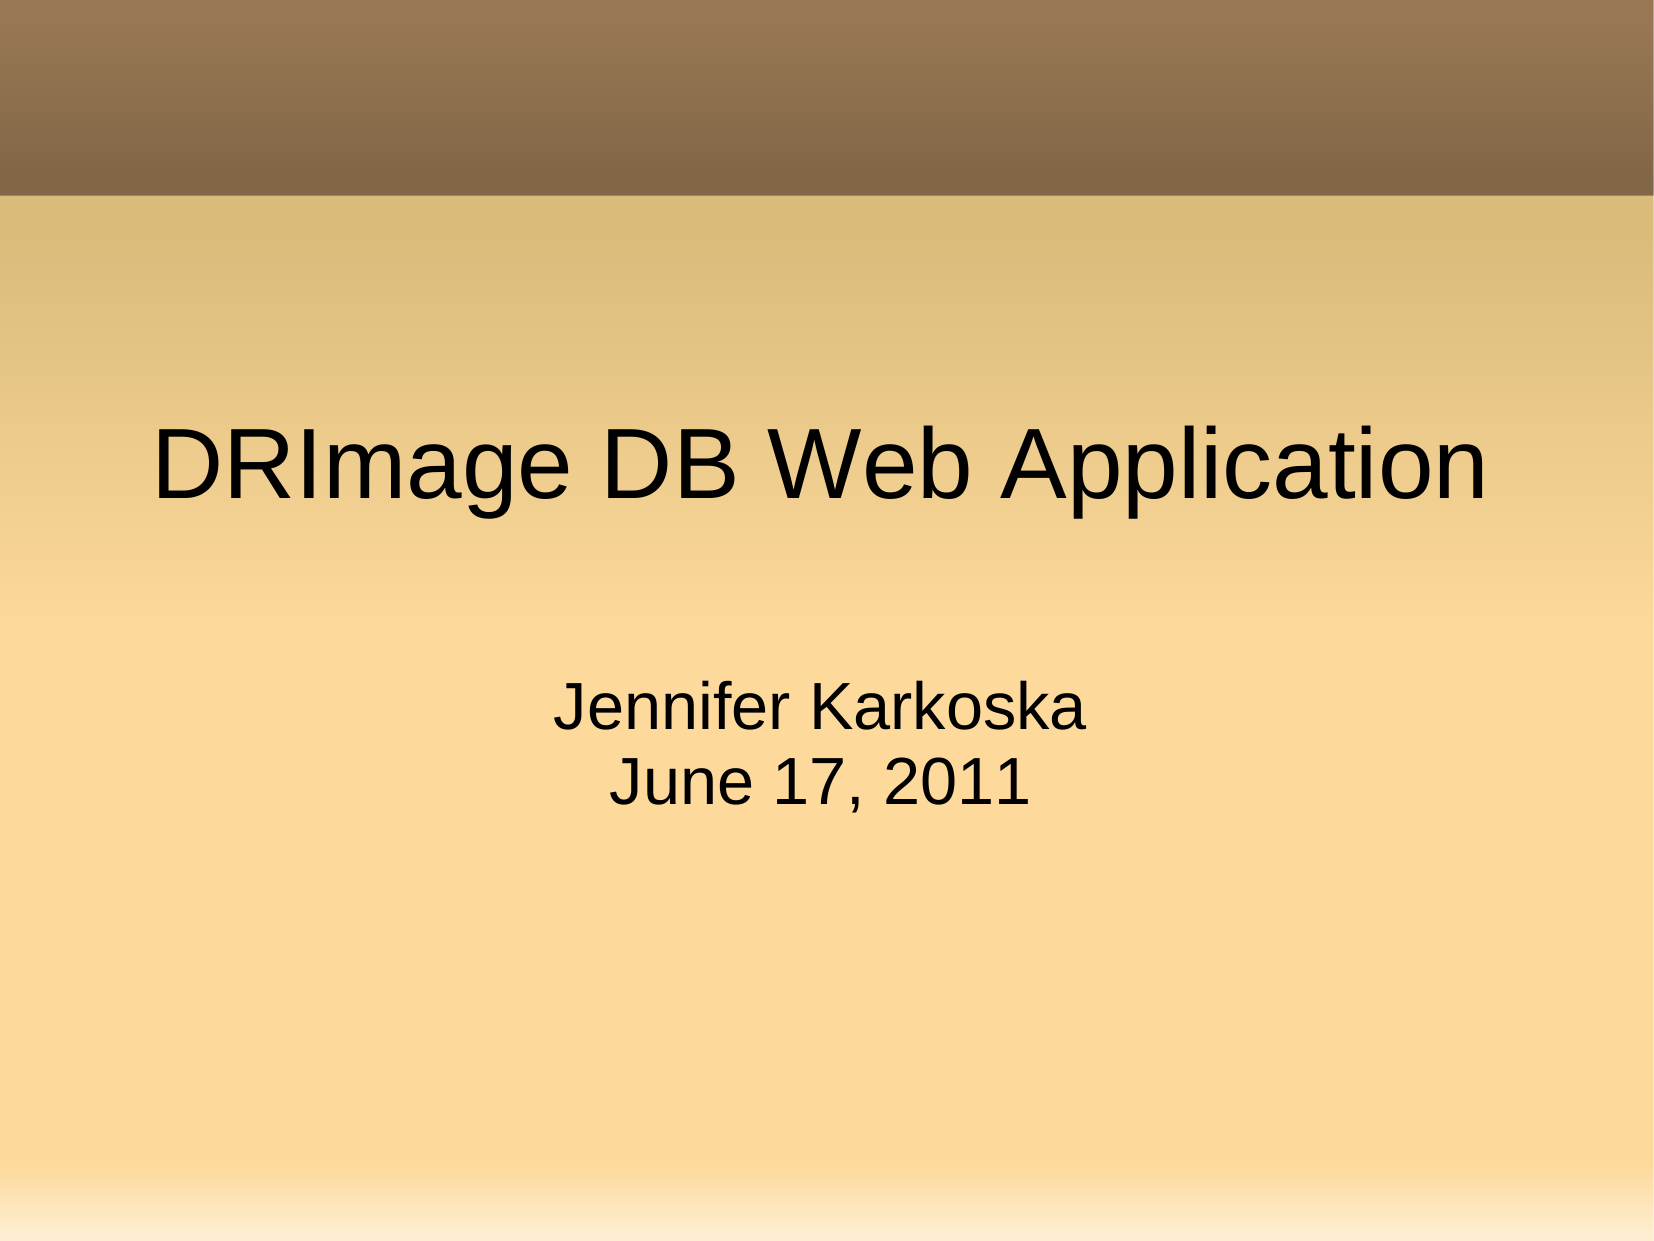

# DRImage DB Web Application
Jennifer Karkoska
June 17, 2011